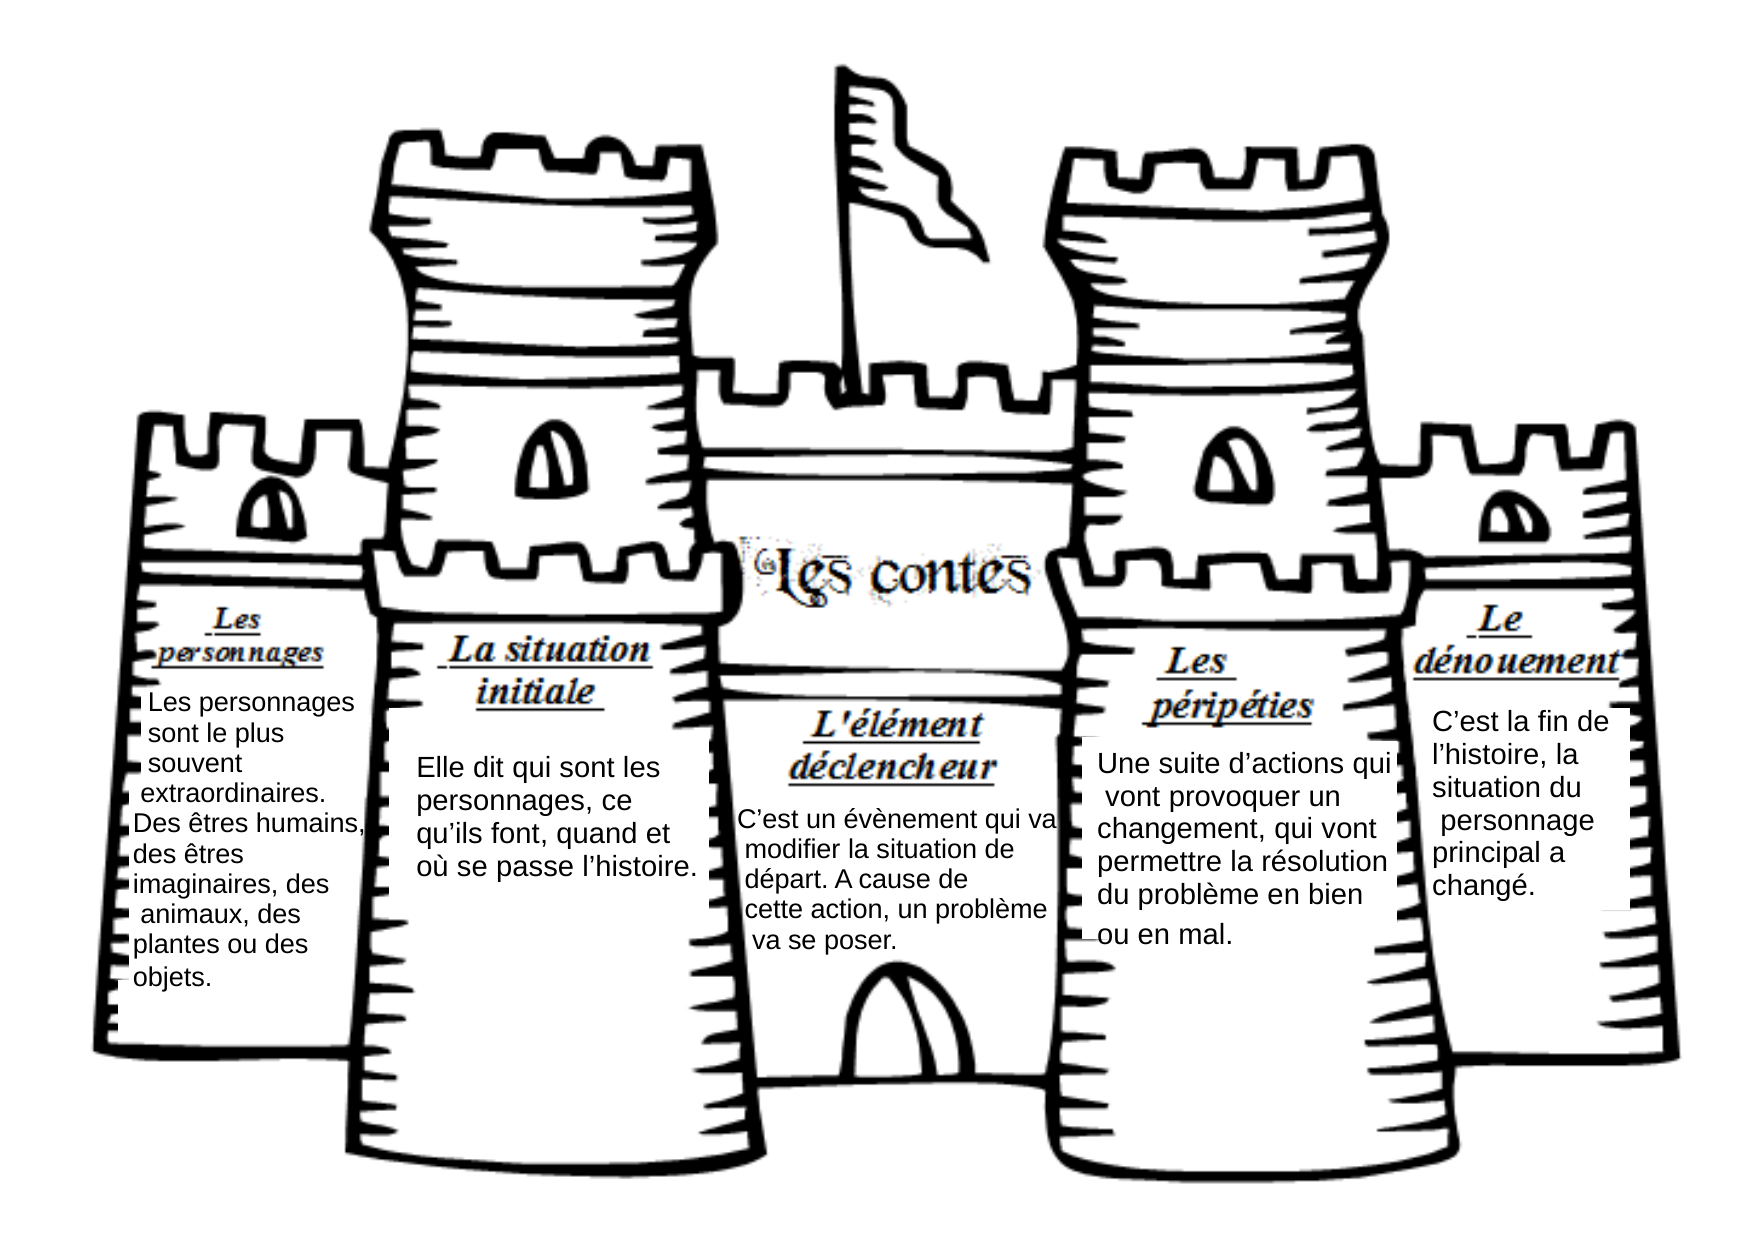

Les personnages
 sont le plus
 souvent
 extraordinaires.
Des êtres humains,
des êtres
imaginaires, des
 animaux, des
plantes ou des
objets.
C’est la fin de
l’histoire, la
situation du
 personnage
principal a
changé.
Une suite d’actions qui
 vont provoquer un
changement, qui vont
permettre la résolution
du problème en bien
ou en mal.
Elle dit qui sont les
personnages, ce
qu’ils font, quand et
où se passe l’histoire.
C’est un évènement qui va
 modifier la situation de
 départ. A cause de
 cette action, un problème
 va se poser.